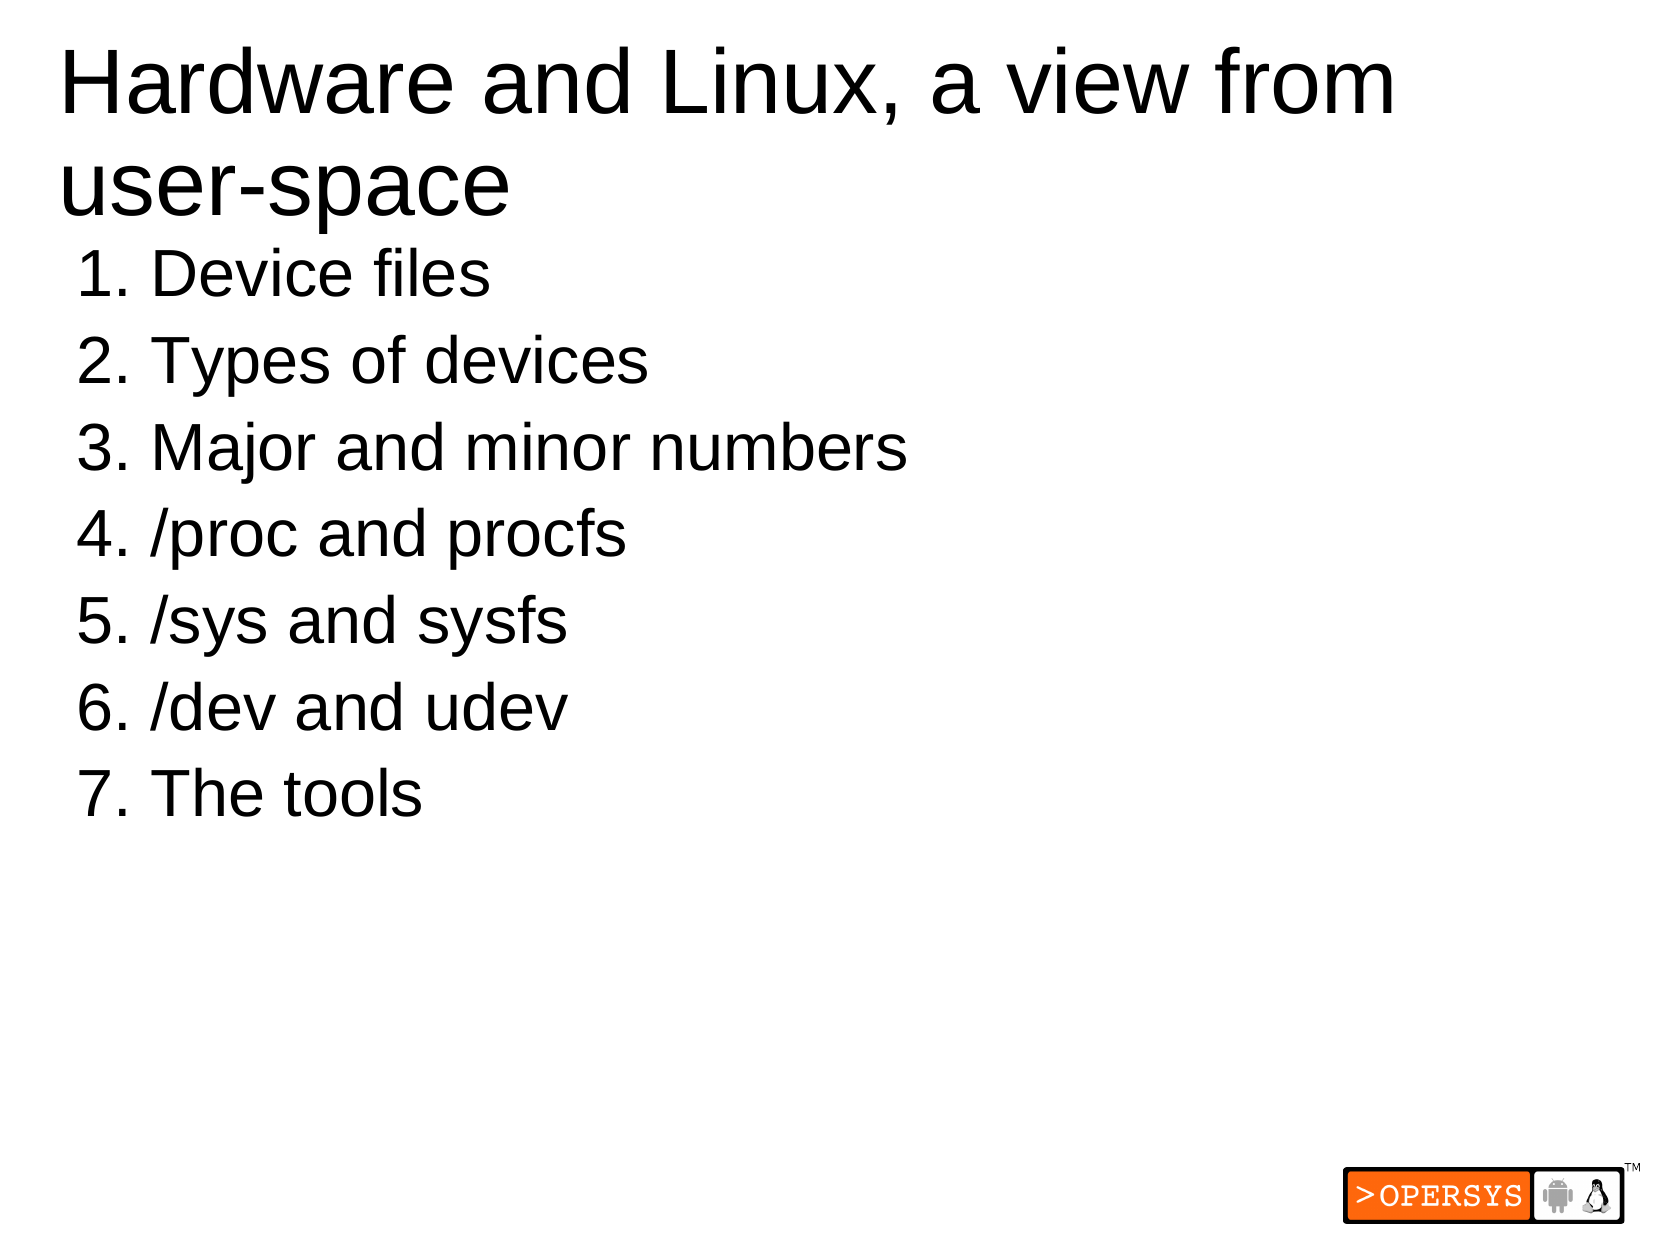

# Hardware and Linux, a view from user-space
 Device files
 Types of devices
 Major and minor numbers
 /proc and procfs
 /sys and sysfs
 /dev and udev
 The tools